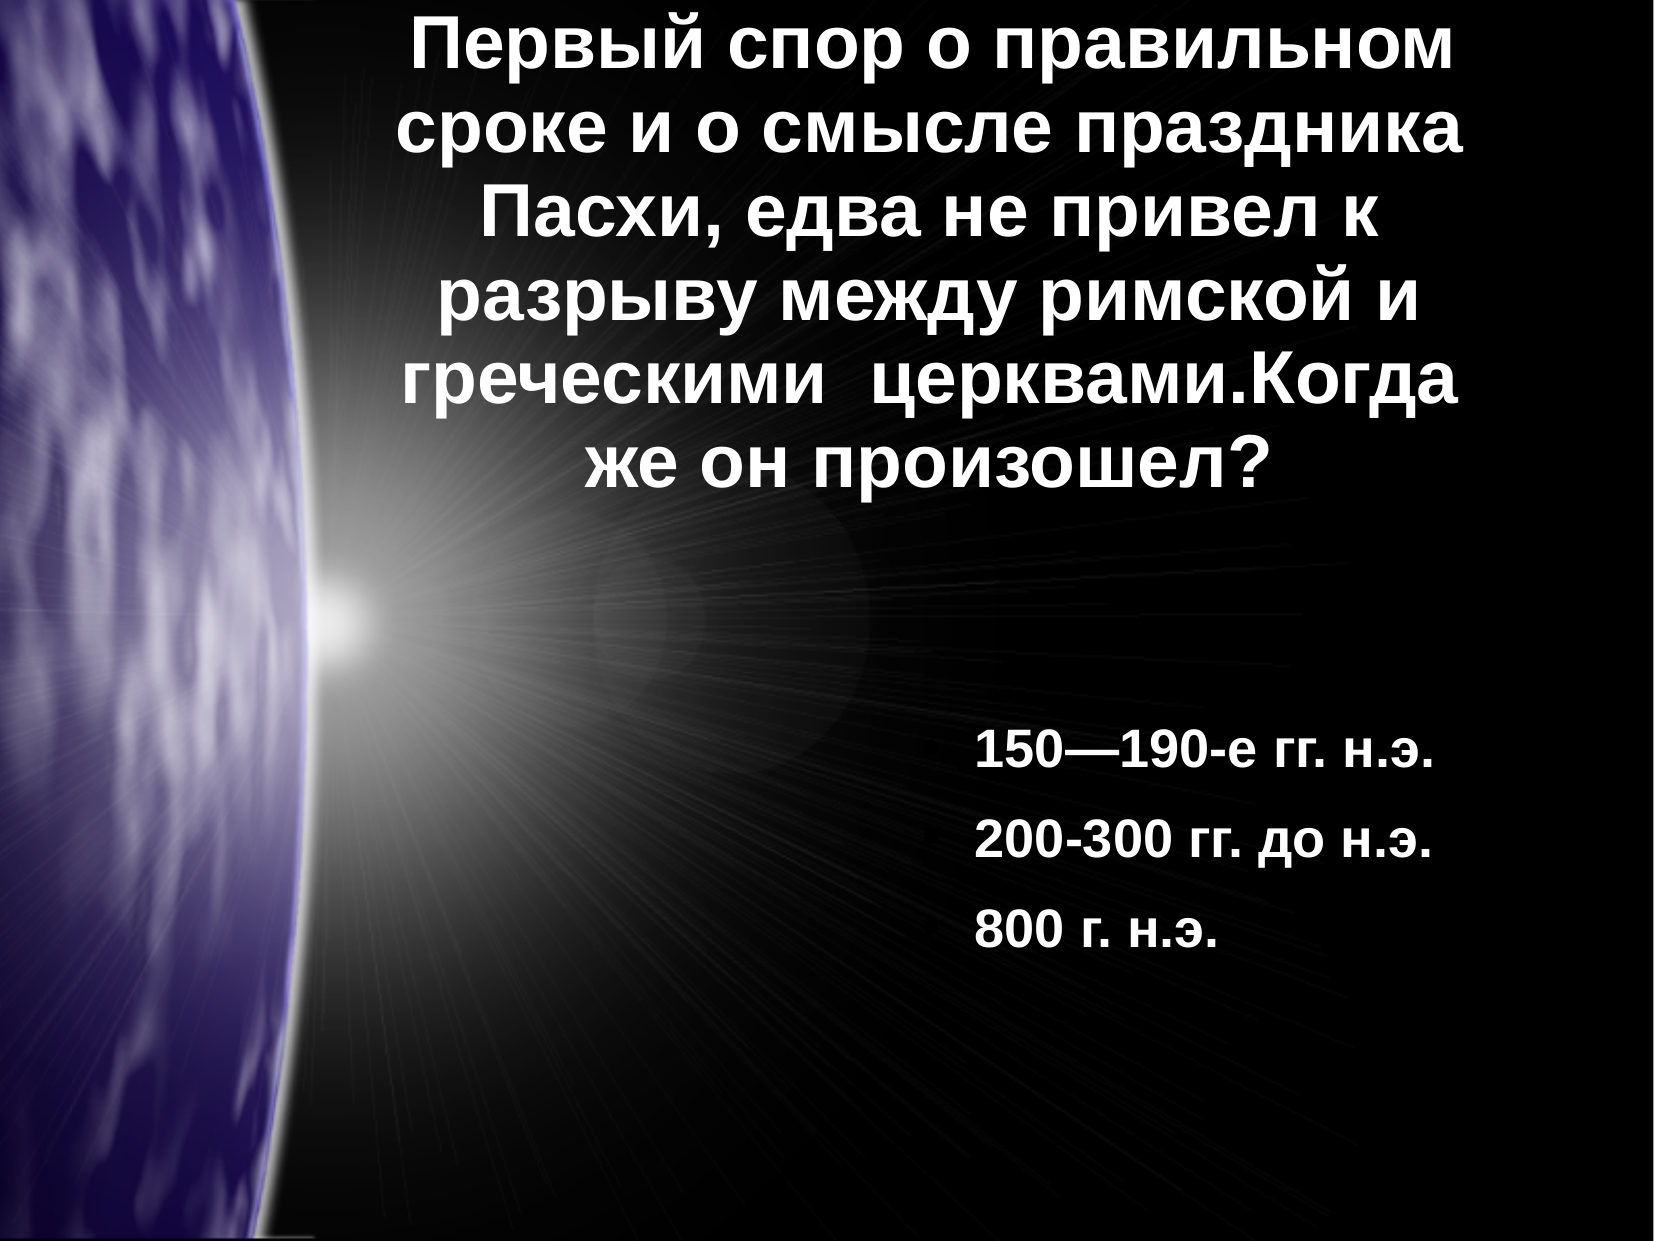

# Первый спор о правильном сроке и о смысле праздника Пасхи, едва не привел к разрыву между римской и греческими церквами.Когда же он произошел?
150—190-е гг. н.э.
200-300 гг. до н.э.
800 г. н.э.